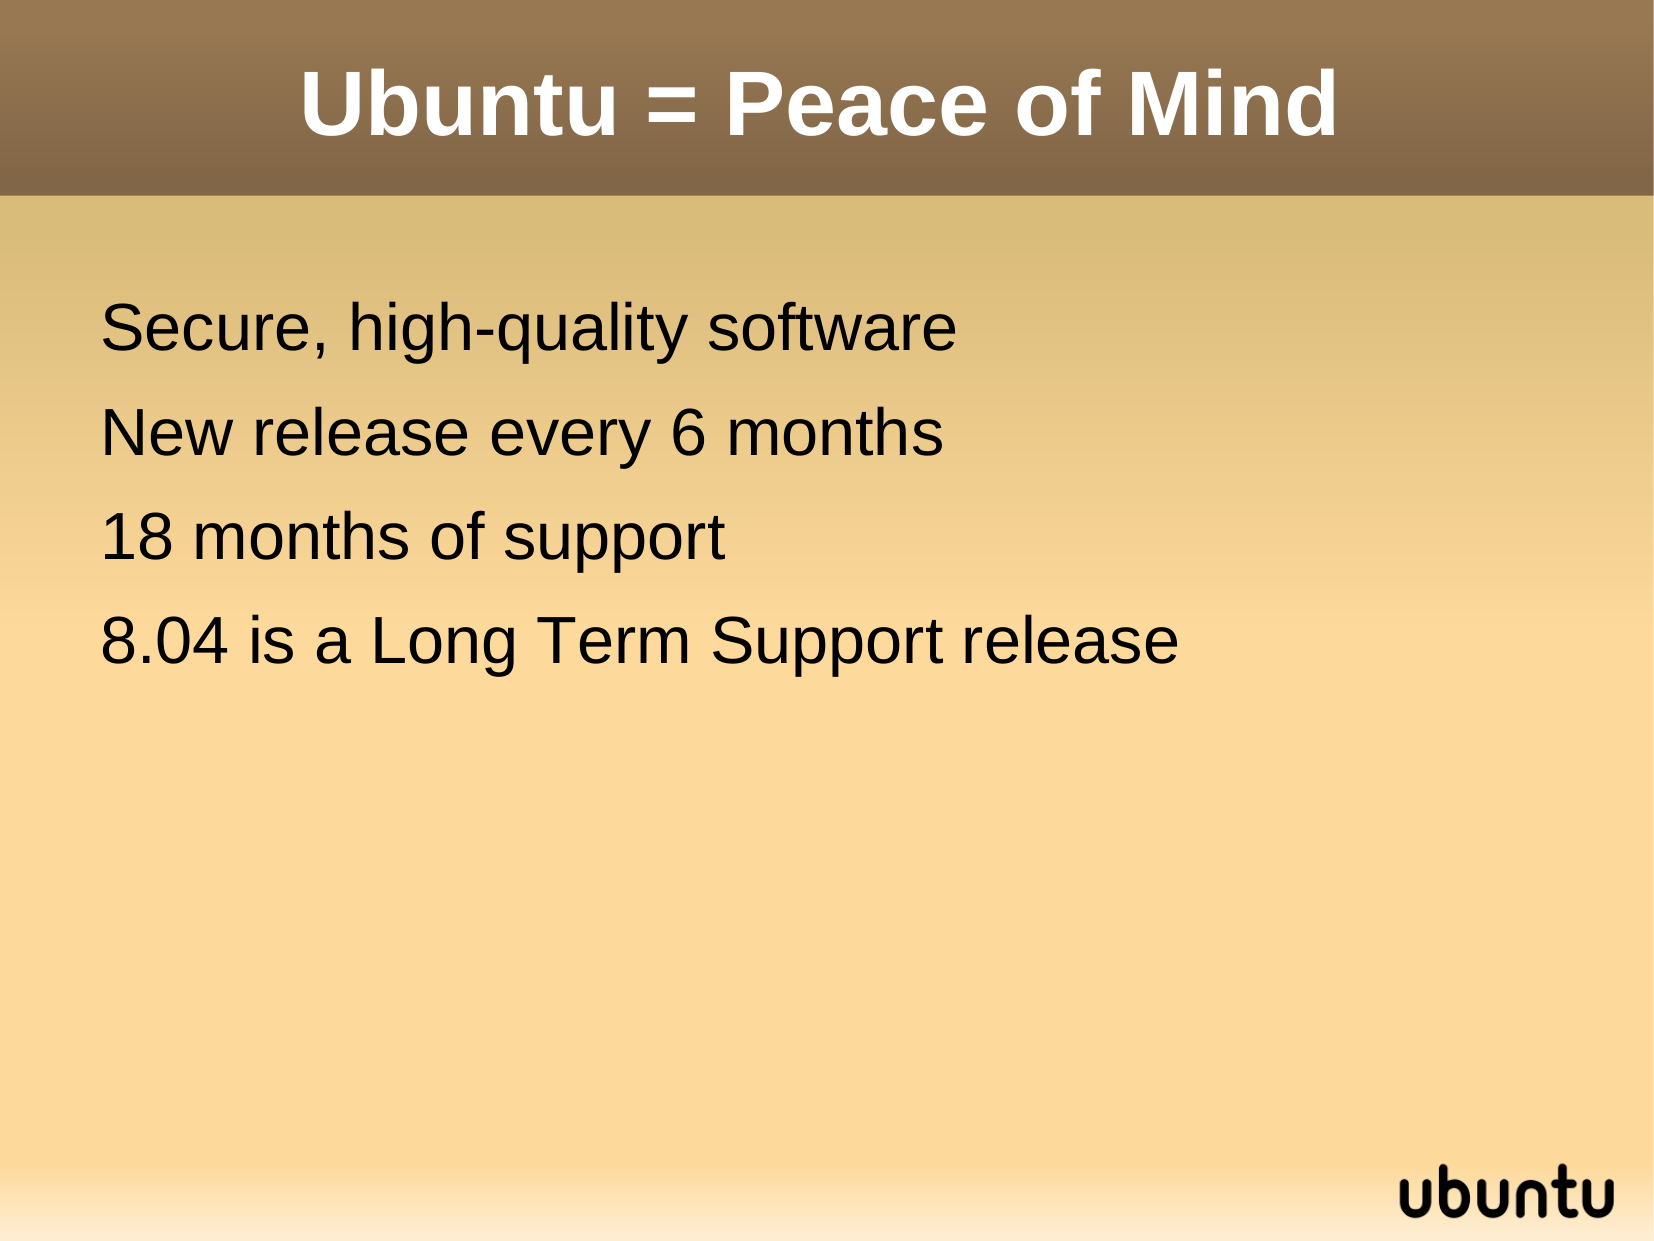

# Ubuntu = Peace of Mind
Secure, high-quality software
New release every 6 months
18 months of support
8.04 is a Long Term Support release